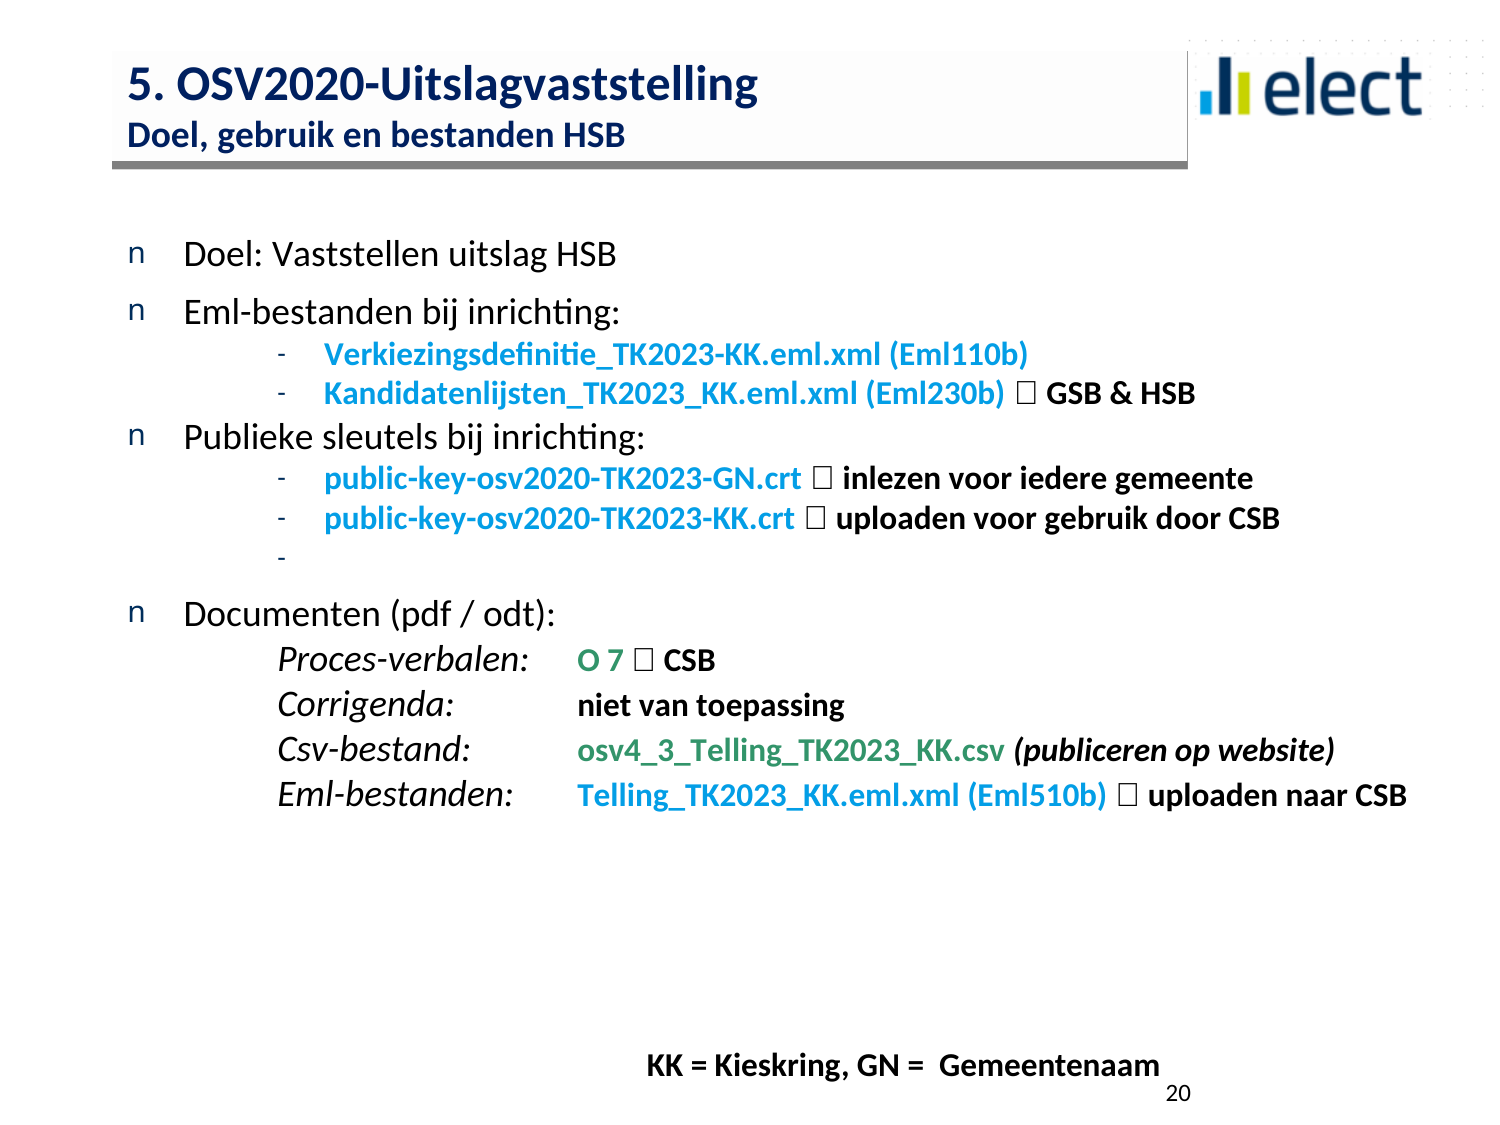

5. OSV2020-Uitslagvaststelling
Doel, gebruik en bestanden HSB
# Doel: Vaststellen uitslag HSB
Eml-bestanden bij inrichting:
Verkiezingsdefinitie_TK2023-KK.eml.xml (Eml110b)
Kandidatenlijsten_TK2023_KK.eml.xml (Eml230b)  GSB & HSB
Publieke sleutels bij inrichting:
public-key-osv2020-TK2023-GN.crt  inlezen voor iedere gemeente
public-key-osv2020-TK2023-KK.crt  uploaden voor gebruik door CSB
Documenten (pdf / odt):
Proces-verbalen: 	O 7  CSB
Corrigenda: 		niet van toepassing
Csv-bestand:		osv4_3_Telling_TK2023_KK.csv (publiceren op website)
Eml-bestanden:	Telling_TK2023_KK.eml.xml (Eml510b)  uploaden naar CSB
KK = Kieskring, GN = Gemeentenaam